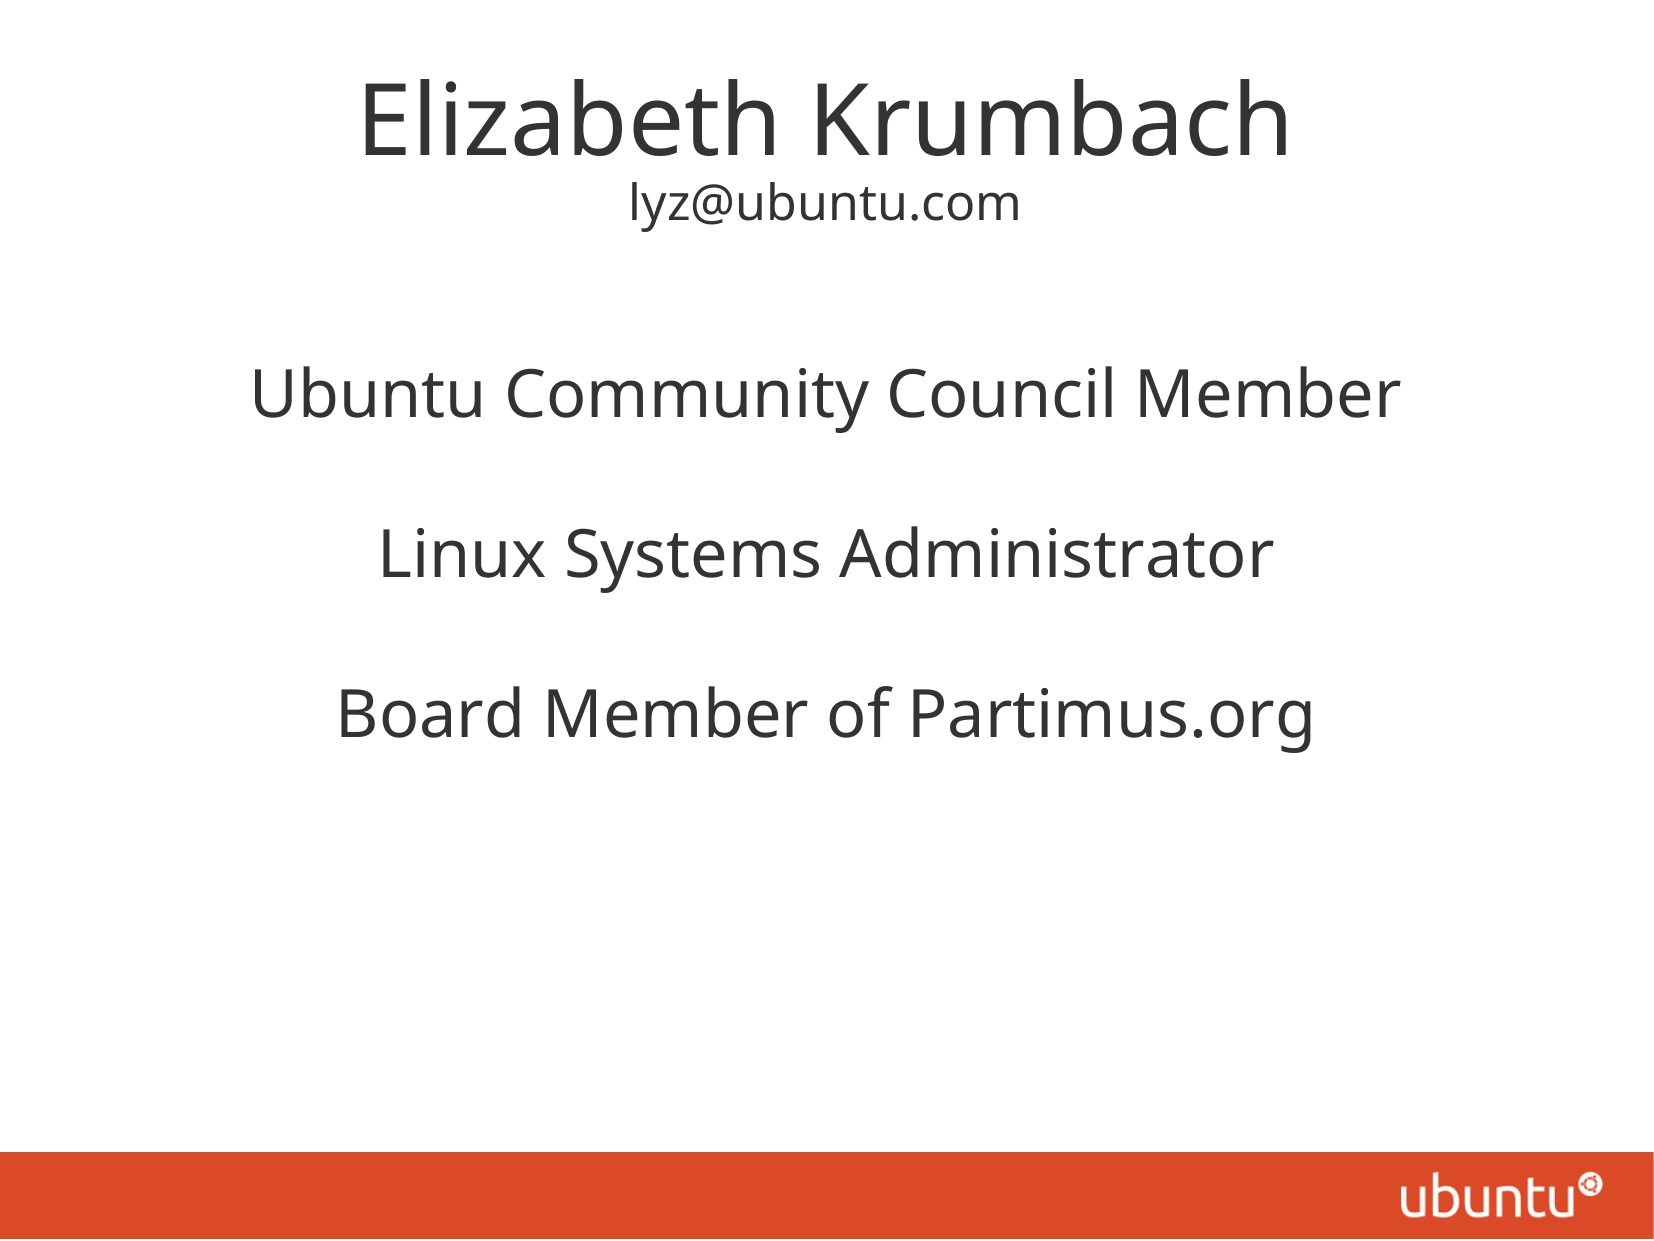

# Elizabeth Krumbach lyz@ubuntu.com
Ubuntu Community Council Member
Linux Systems Administrator
Board Member of Partimus.org